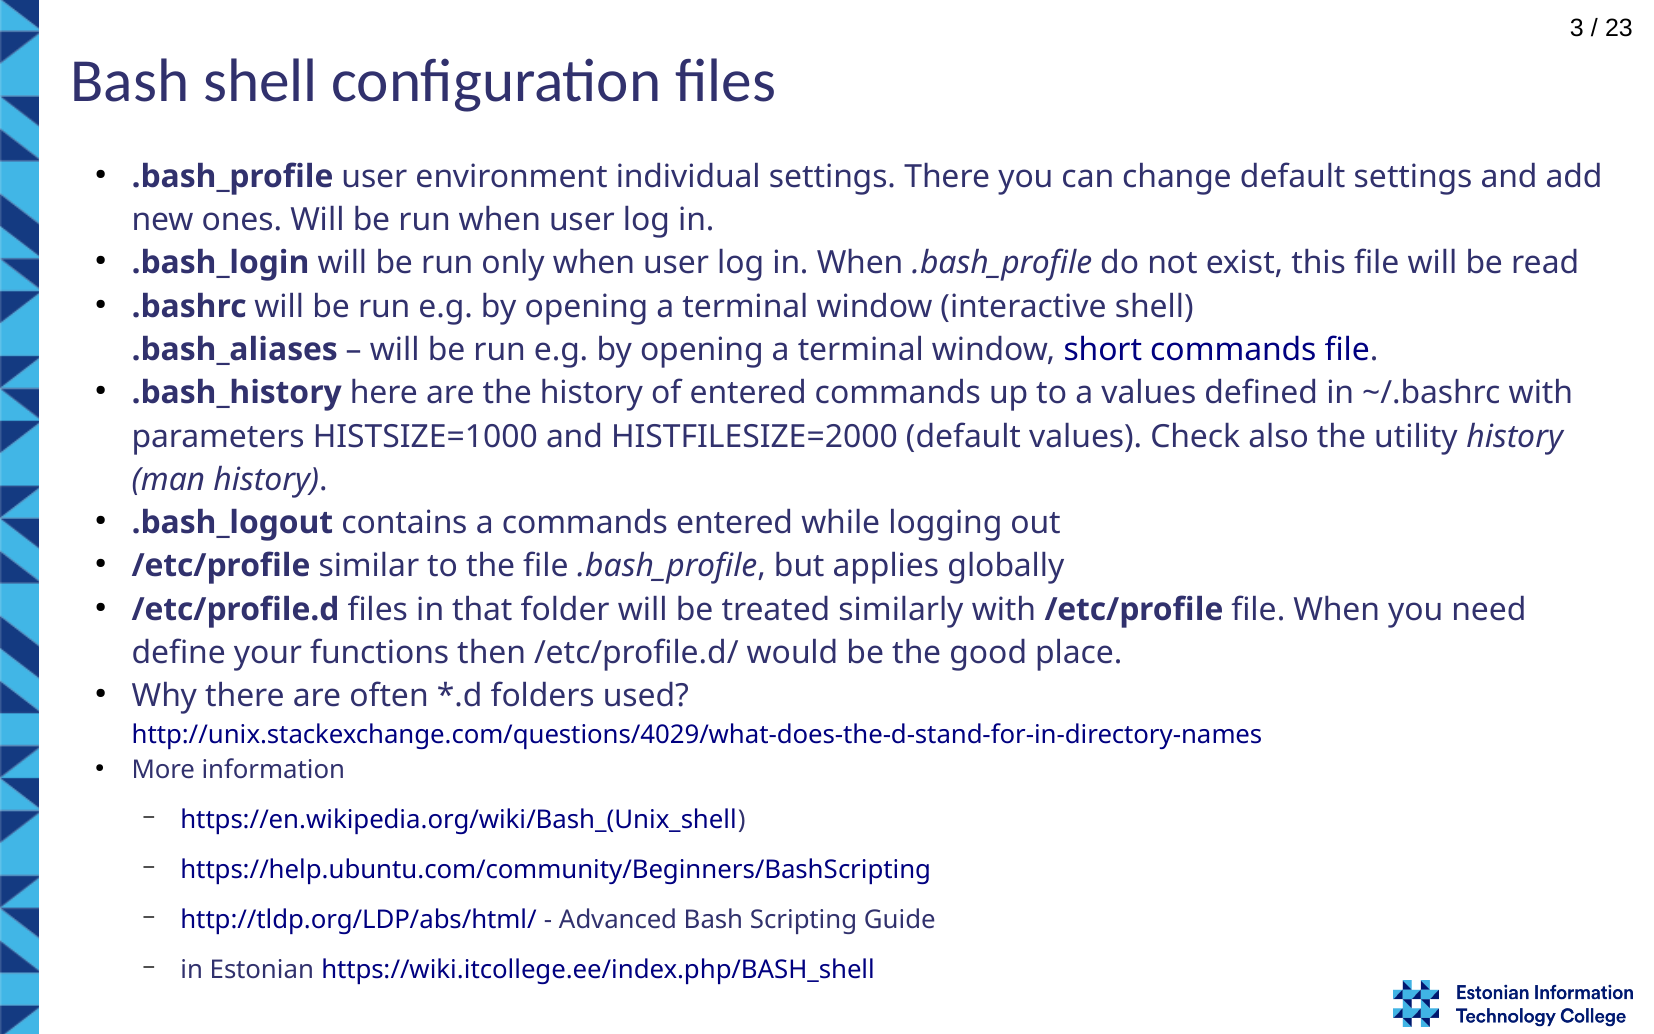

# Bash shell configuration files
.bash_profile user environment individual settings. There you can change default settings and add new ones. Will be run when user log in.
.bash_login will be run only when user log in. When .bash_profile do not exist, this file will be read
.bashrc will be run e.g. by opening a terminal window (interactive shell)
.bash_aliases – will be run e.g. by opening a terminal window, short commands file.
.bash_history here are the history of entered commands up to a values defined in ~/.bashrc with parameters HISTSIZE=1000 and HISTFILESIZE=2000 (default values). Check also the utility history (man history).
.bash_logout contains a commands entered while logging out
/etc/profile similar to the file .bash_profile, but applies globally
/etc/profile.d files in that folder will be treated similarly with /etc/profile file. When you need define your functions then /etc/profile.d/ would be the good place.
Why there are often *.d folders used?
http://unix.stackexchange.com/questions/4029/what-does-the-d-stand-for-in-directory-names
More information
https://en.wikipedia.org/wiki/Bash_(Unix_shell)
https://help.ubuntu.com/community/Beginners/BashScripting
http://tldp.org/LDP/abs/html/ - Advanced Bash Scripting Guide
in Estonian https://wiki.itcollege.ee/index.php/BASH_shell